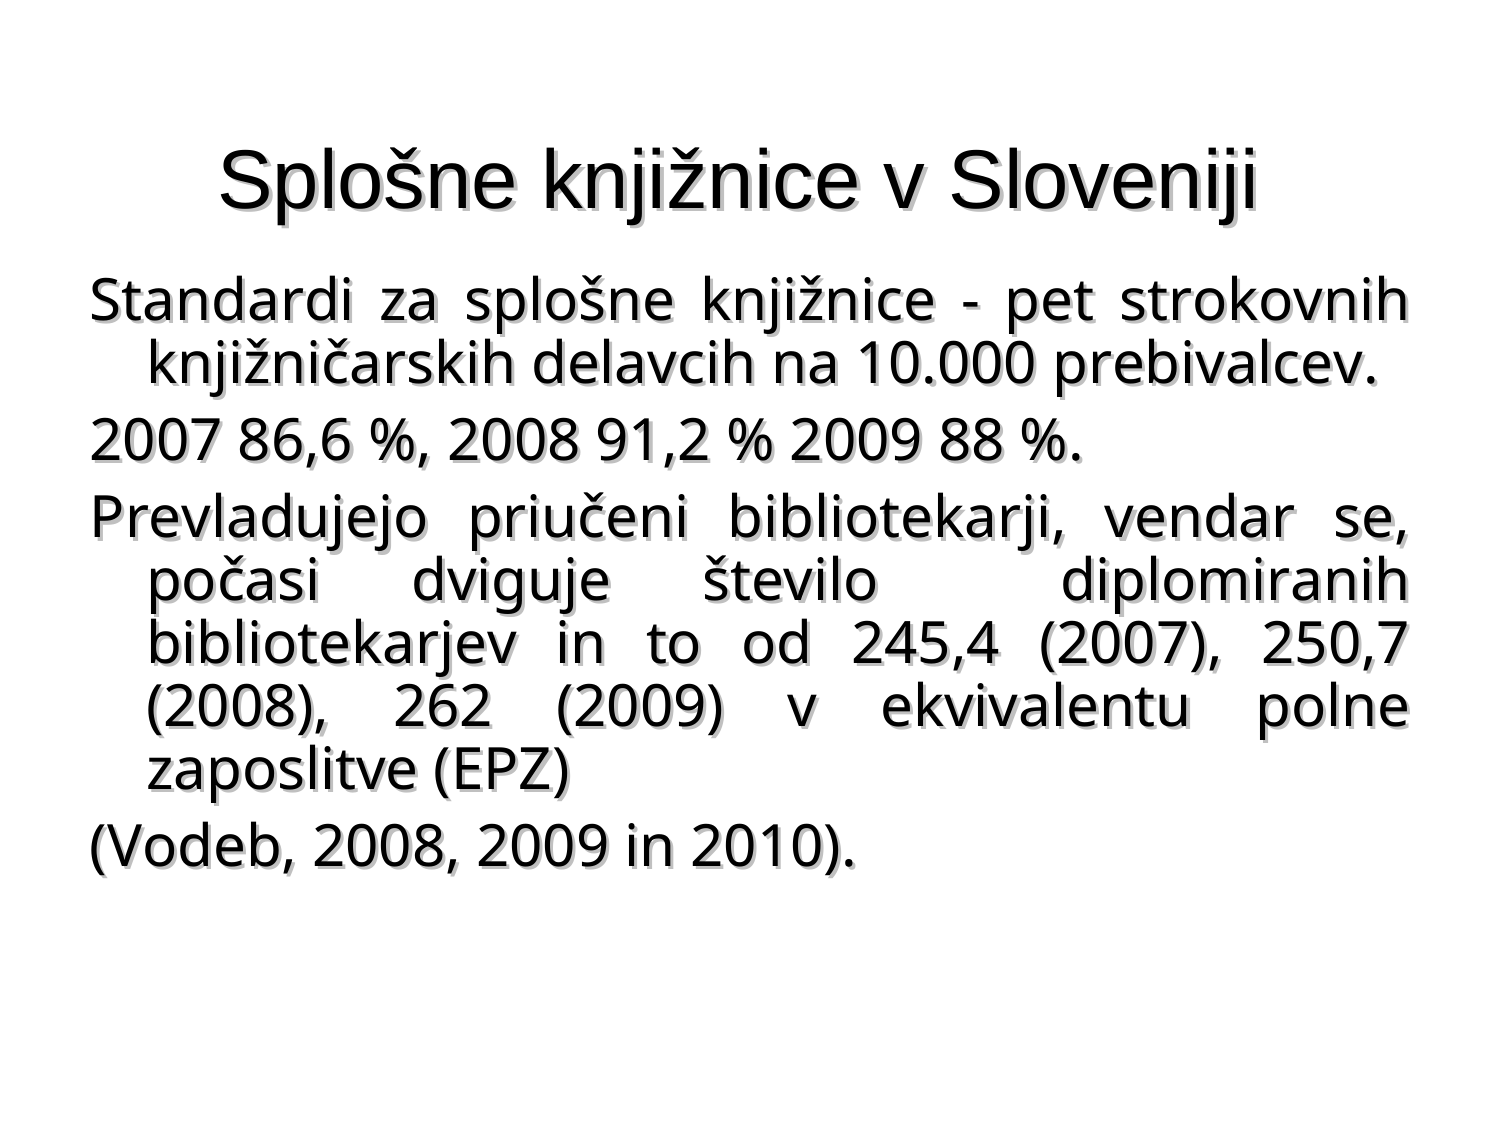

# Splošne knjižnice v Sloveniji
Standardi za splošne knjižnice - pet strokovnih knjižničarskih delavcih na 10.000 prebivalcev.
2007 86,6 %, 2008 91,2 % 2009 88 %.
Prevladujejo priučeni bibliotekarji, vendar se, počasi dviguje število diplomiranih bibliotekarjev in to od 245,4 (2007), 250,7 (2008), 262 (2009) v ekvivalentu polne zaposlitve (EPZ)
(Vodeb, 2008, 2009 in 2010).
4
Oddelek za bibliotekarstvo, informacijsko znanost in knjigarstvo, Filozofska fakulteta